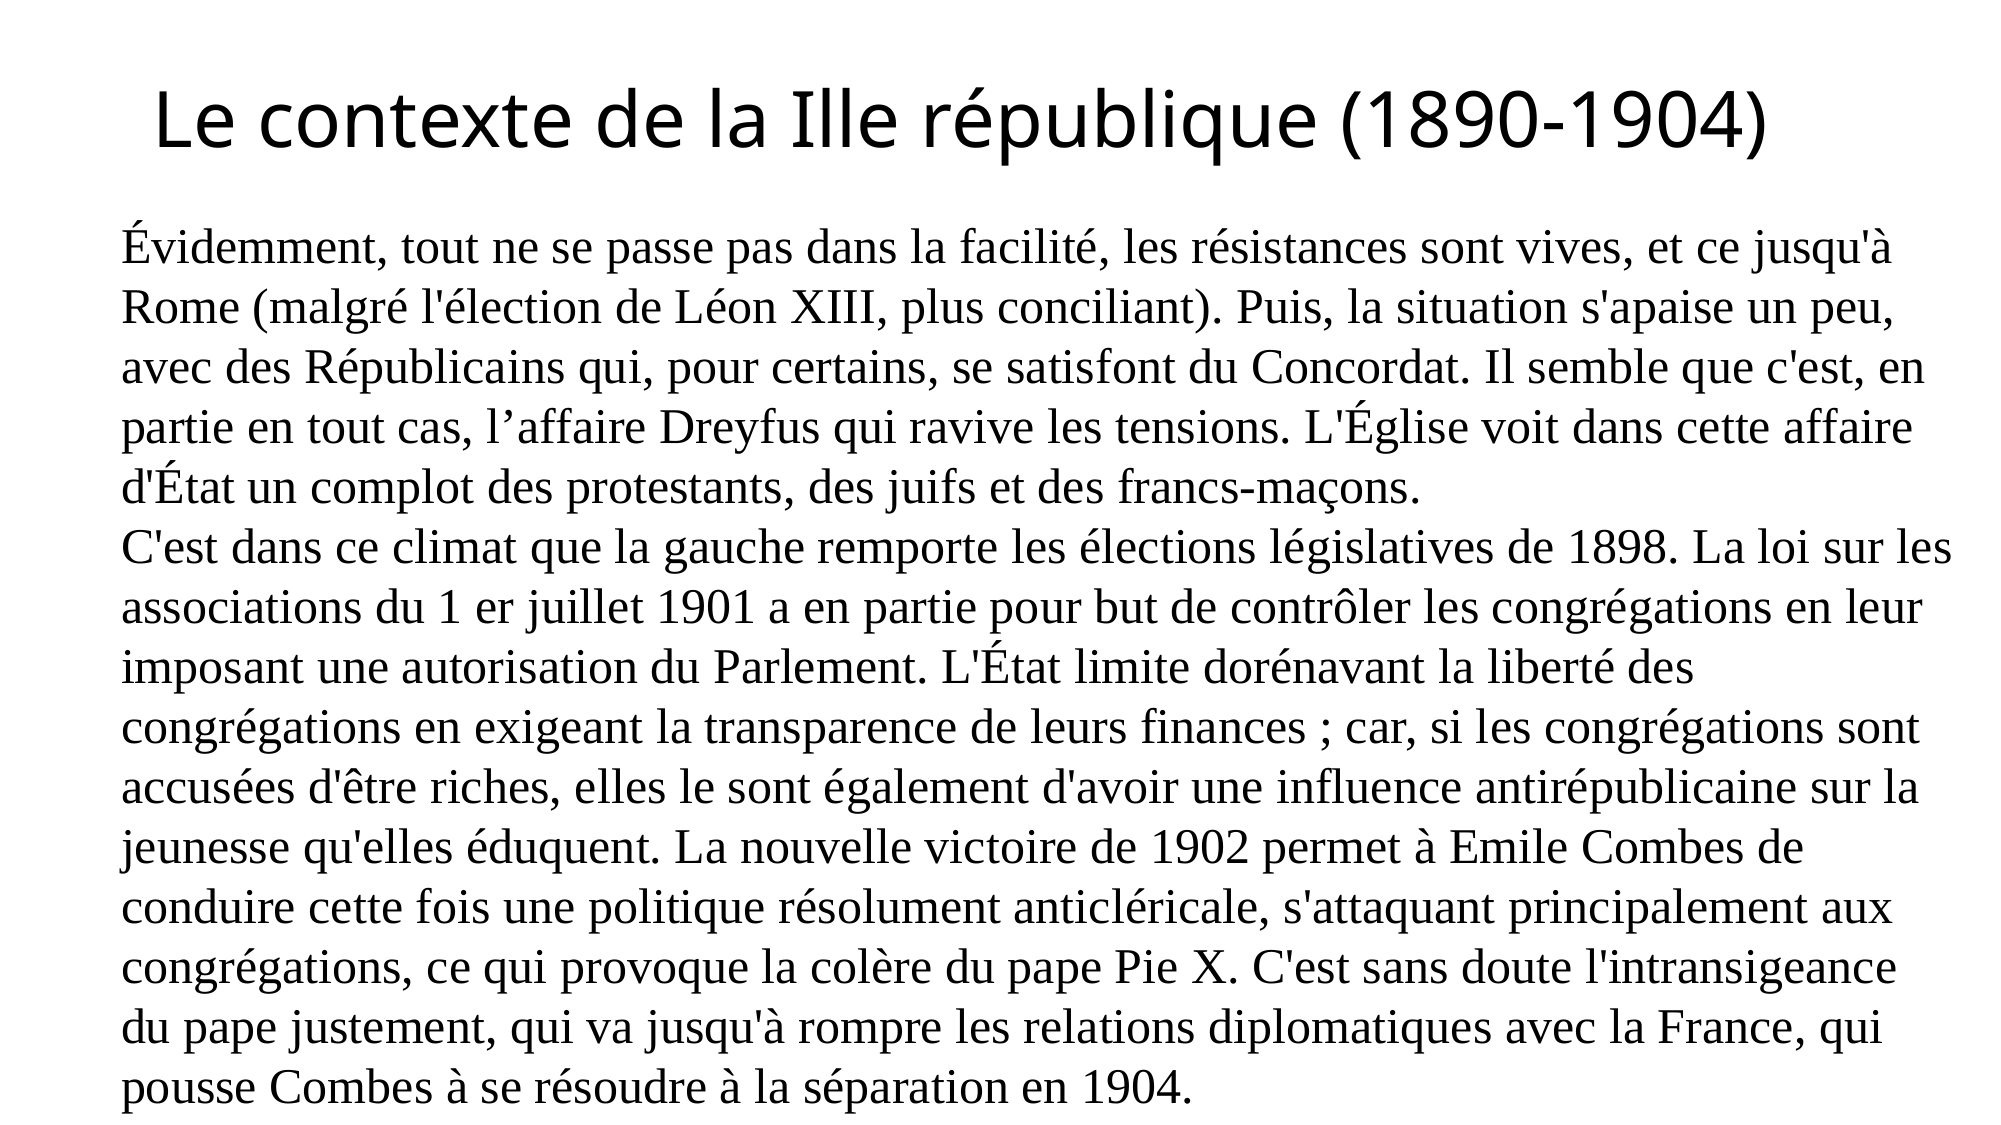

# Le contexte de la Ille république (1890-1904)
Évidemment, tout ne se passe pas dans la facilité, les résistances sont vives, et ce jusqu'à Rome (malgré l'élection de Léon XIII, plus conciliant). Puis, la situation s'apaise un peu, avec des Républicains qui, pour certains, se satisfont du Concordat. Il semble que c'est, en partie en tout cas, l’affaire Dreyfus qui ravive les tensions. L'Église voit dans cette affaire d'État un complot des protestants, des juifs et des francs-maçons.
C'est dans ce climat que la gauche remporte les élections législatives de 1898. La loi sur les associations du 1 er juillet 1901 a en partie pour but de contrôler les congrégations en leur imposant une autorisation du Parlement. L'État limite dorénavant la liberté des congrégations en exigeant la transparence de leurs finances ; car, si les congrégations sont accusées d'être riches, elles le sont également d'avoir une influence antirépublicaine sur la jeunesse qu'elles éduquent. La nouvelle victoire de 1902 permet à Emile Combes de conduire cette fois une politique résolument anticléricale, s'attaquant principalement aux congrégations, ce qui provoque la colère du pape Pie X. C'est sans doute l'intransigeance du pape justement, qui va jusqu'à rompre les relations diplomatiques avec la France, qui pousse Combes à se résoudre à la séparation en 1904.